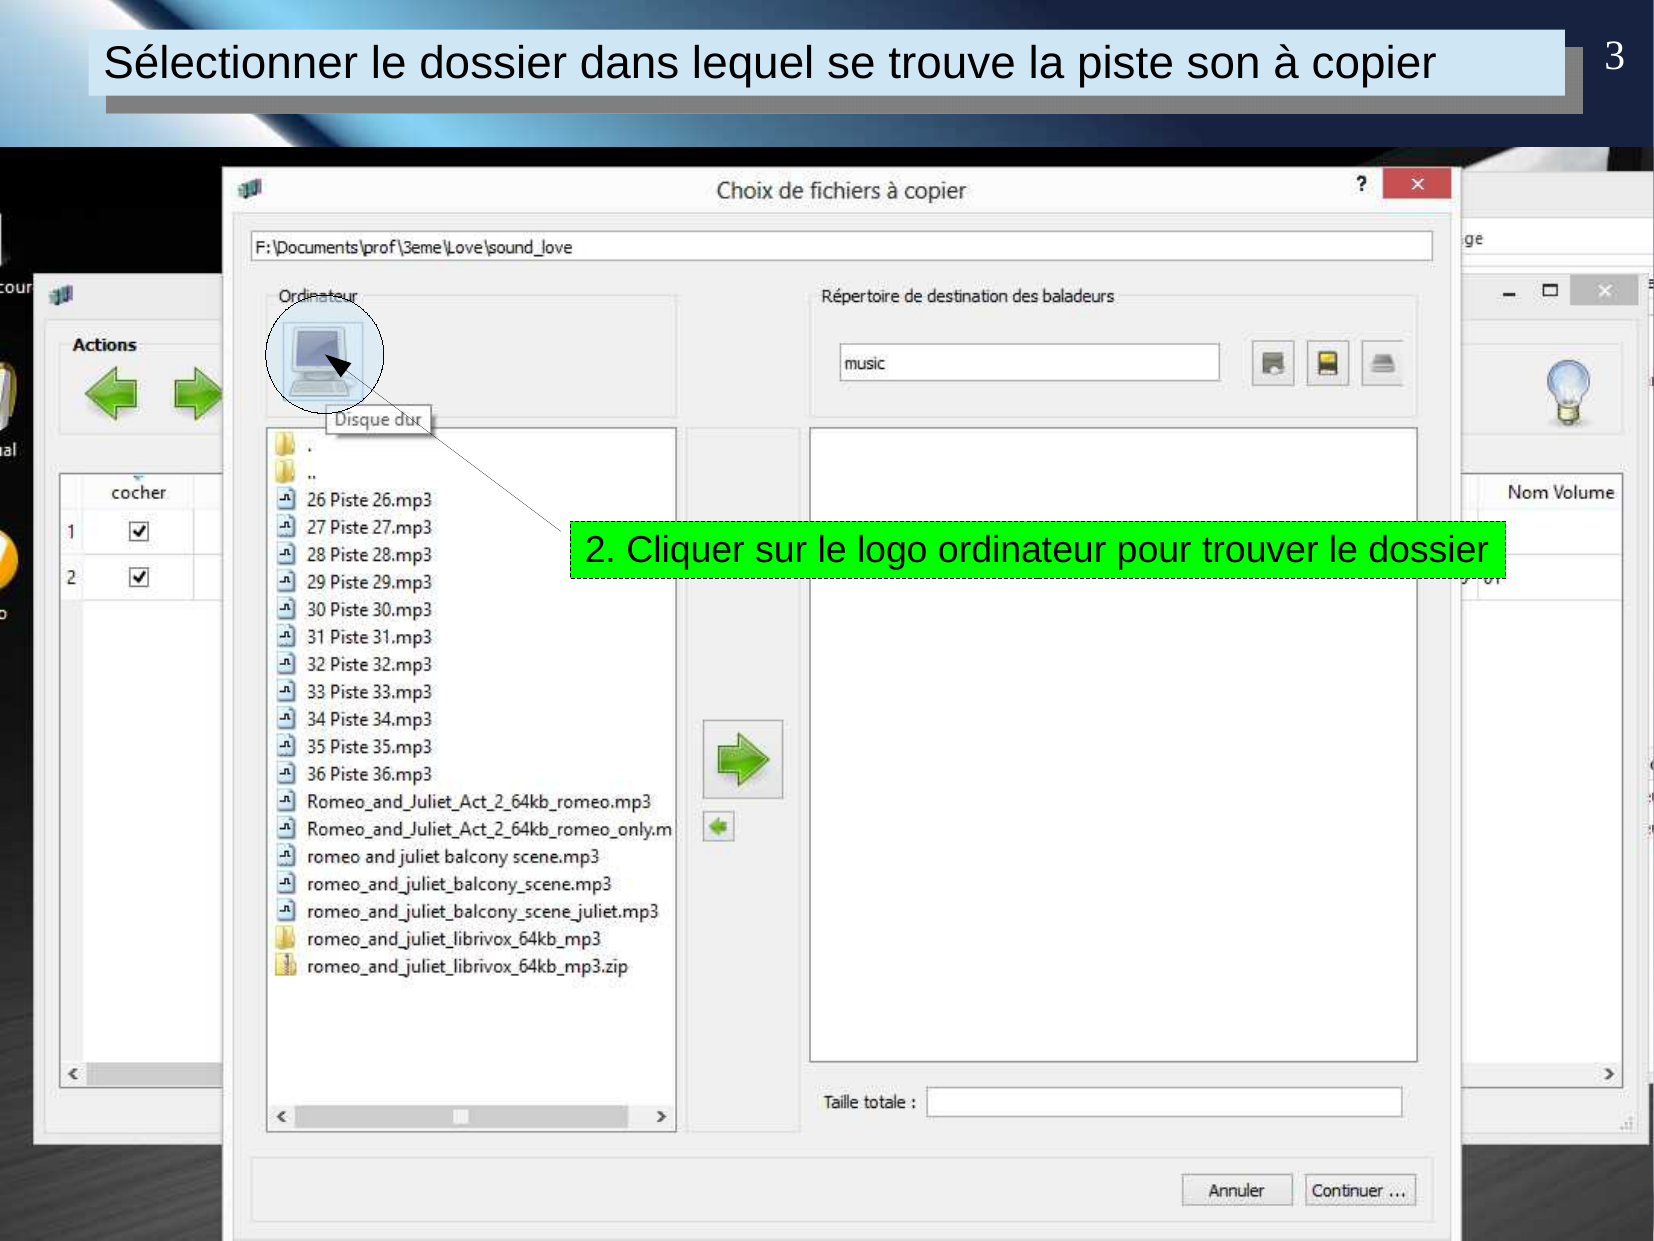

Sélectionner le dossier dans lequel se trouve la piste son à copier
3
2. Cliquer sur le logo ordinateur pour trouver le dossier